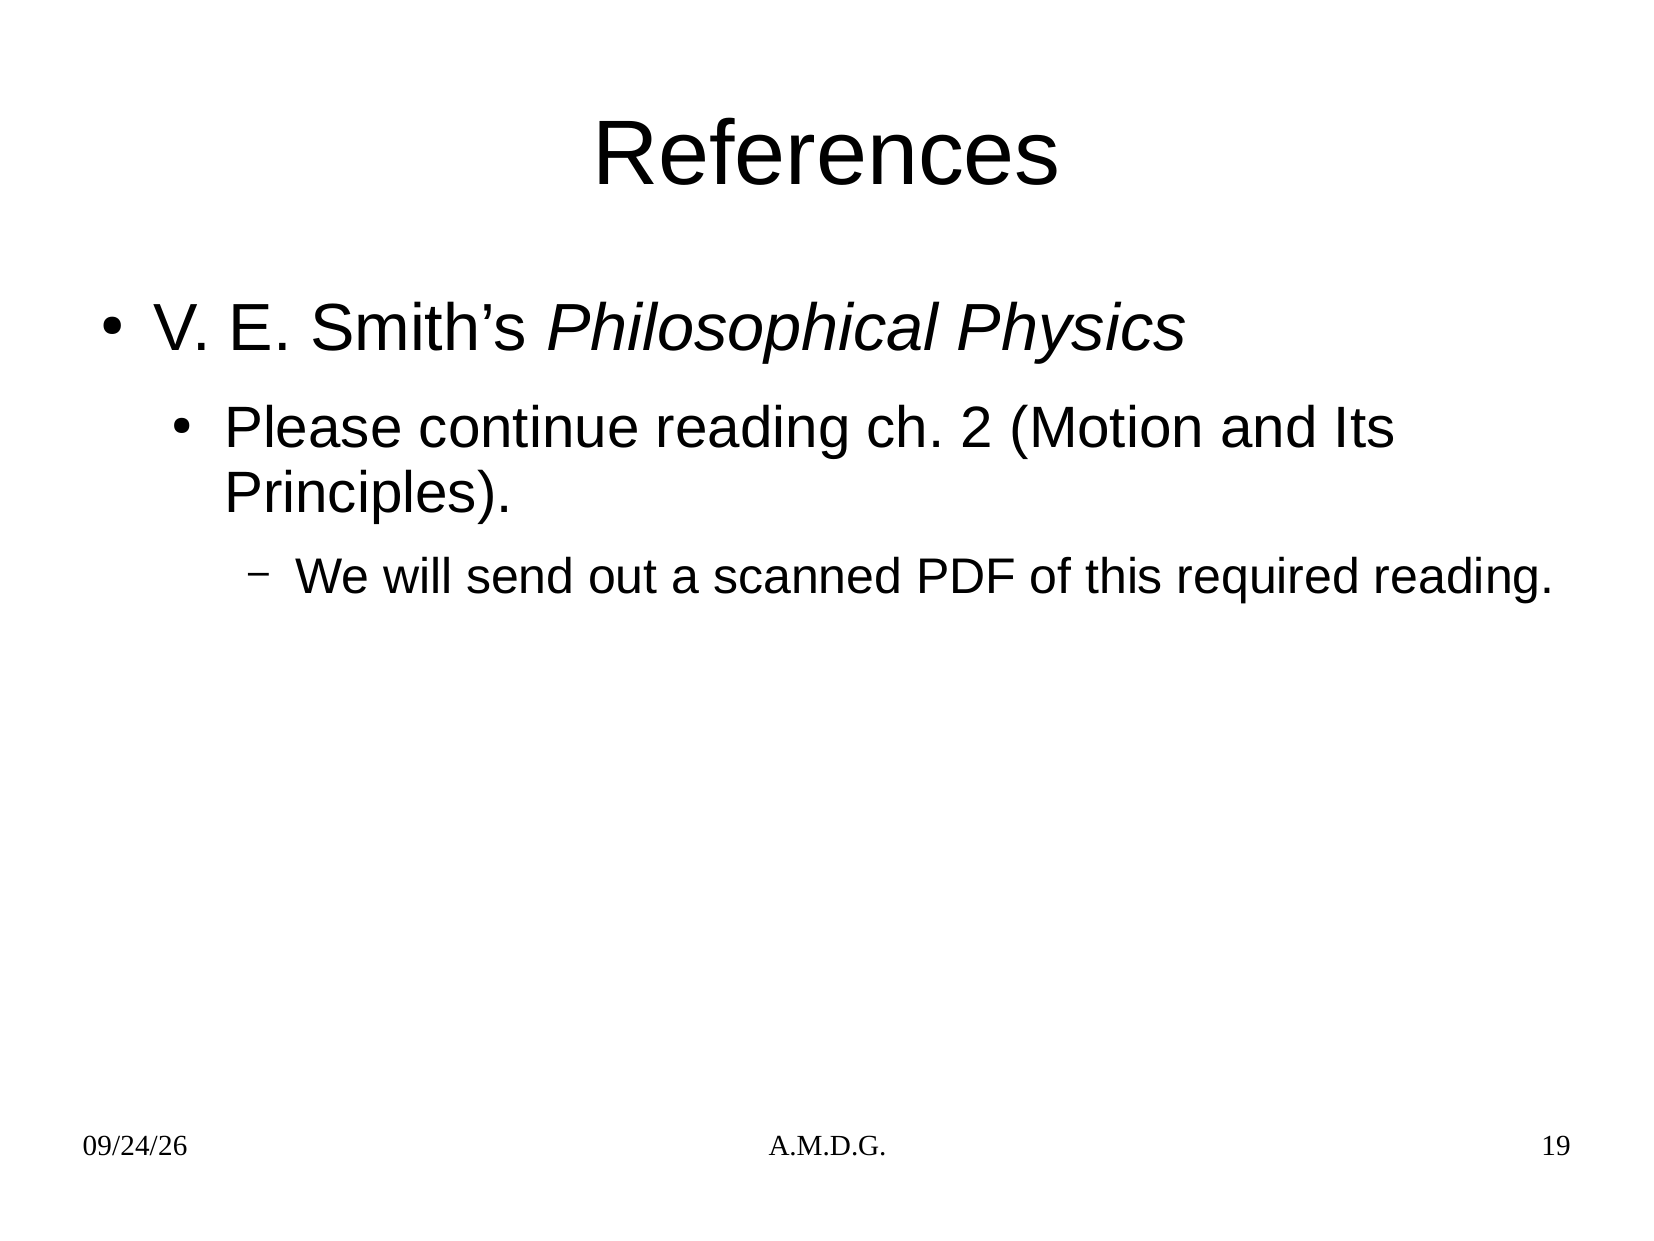

# References
V. E. Smith’s Philosophical Physics
Please continue reading ch. 2 (Motion and Its Principles).
We will send out a scanned PDF of this required reading.
`
A.M.D.G.
19